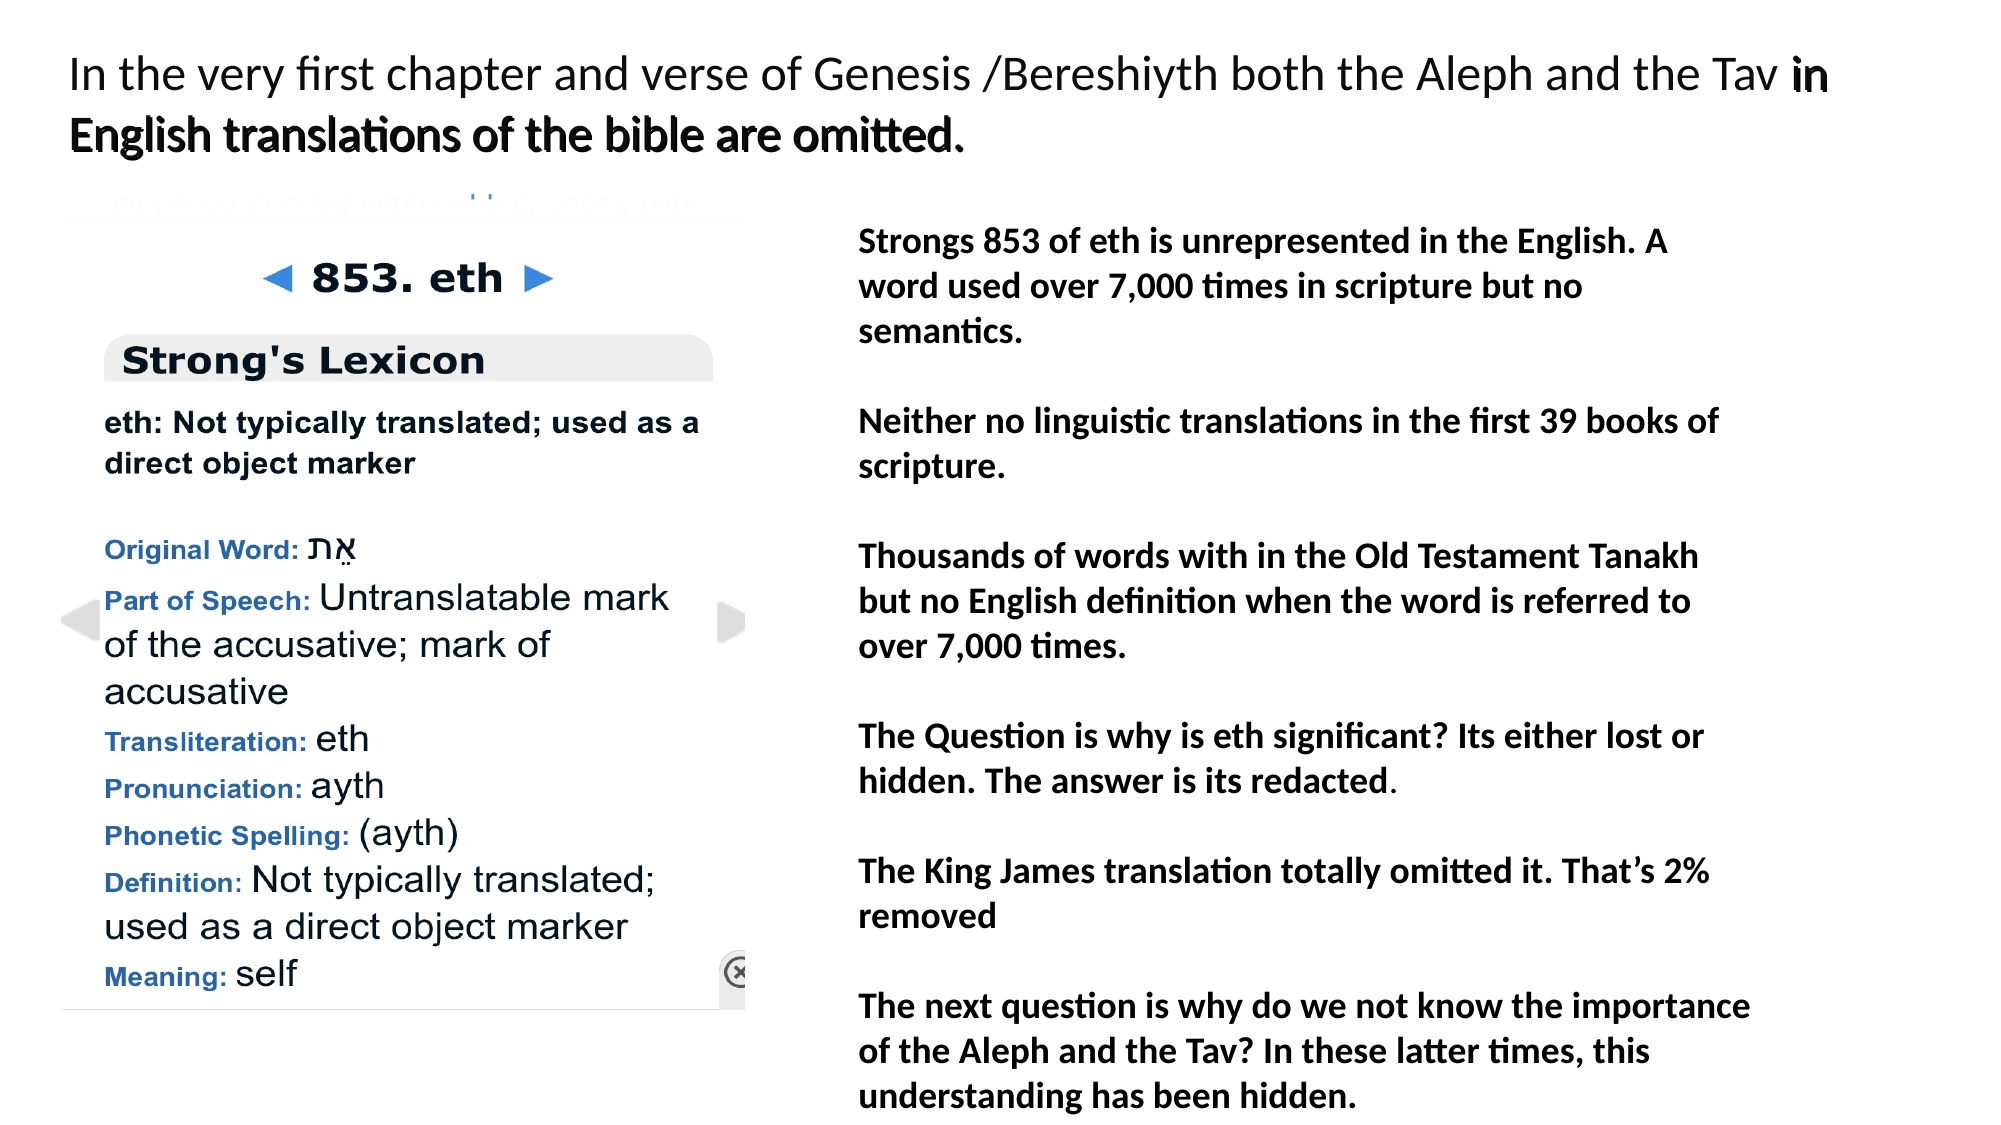

In the very first chapter and verse of Genesis /Bereshiyth both the Aleph and the Tav in English translations of the bible are omitted.
Strongs 853 of eth is unrepresented in the English. A word used over 7,000 times in scripture but no semantics.
Neither no linguistic translations in the first 39 books of scripture.
Thousands of words with in the Old Testament Tanakh but no English definition when the word is referred to over 7,000 times.
The Question is why is eth significant? Its either lost or hidden. The answer is its redacted.
The King James translation totally omitted it. That’s 2% removed
The next question is why do we not know the importance of the Aleph and the Tav? In these latter times, this understanding has been hidden.